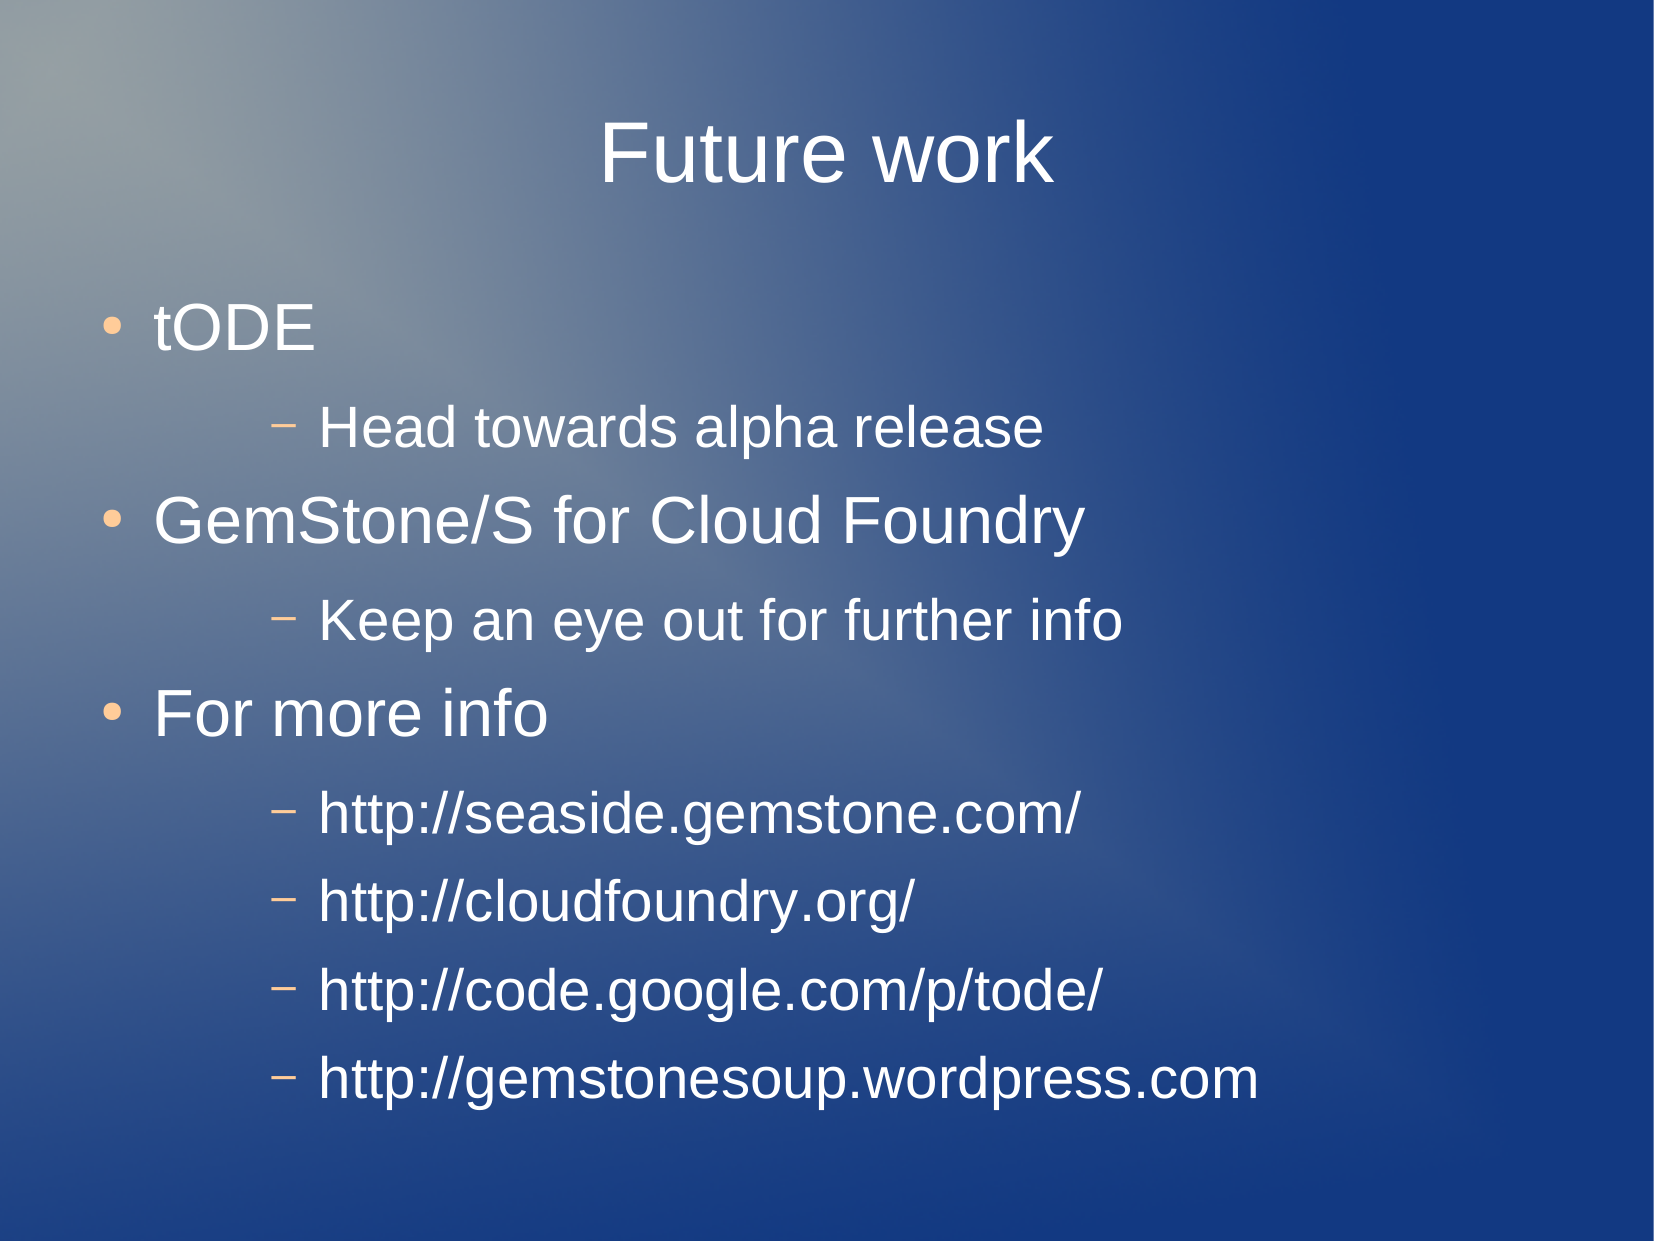

# Future work
tODE
Head towards alpha release
GemStone/S for Cloud Foundry
Keep an eye out for further info
For more info
http://seaside.gemstone.com/
http://cloudfoundry.org/
http://code.google.com/p/tode/
http://gemstonesoup.wordpress.com